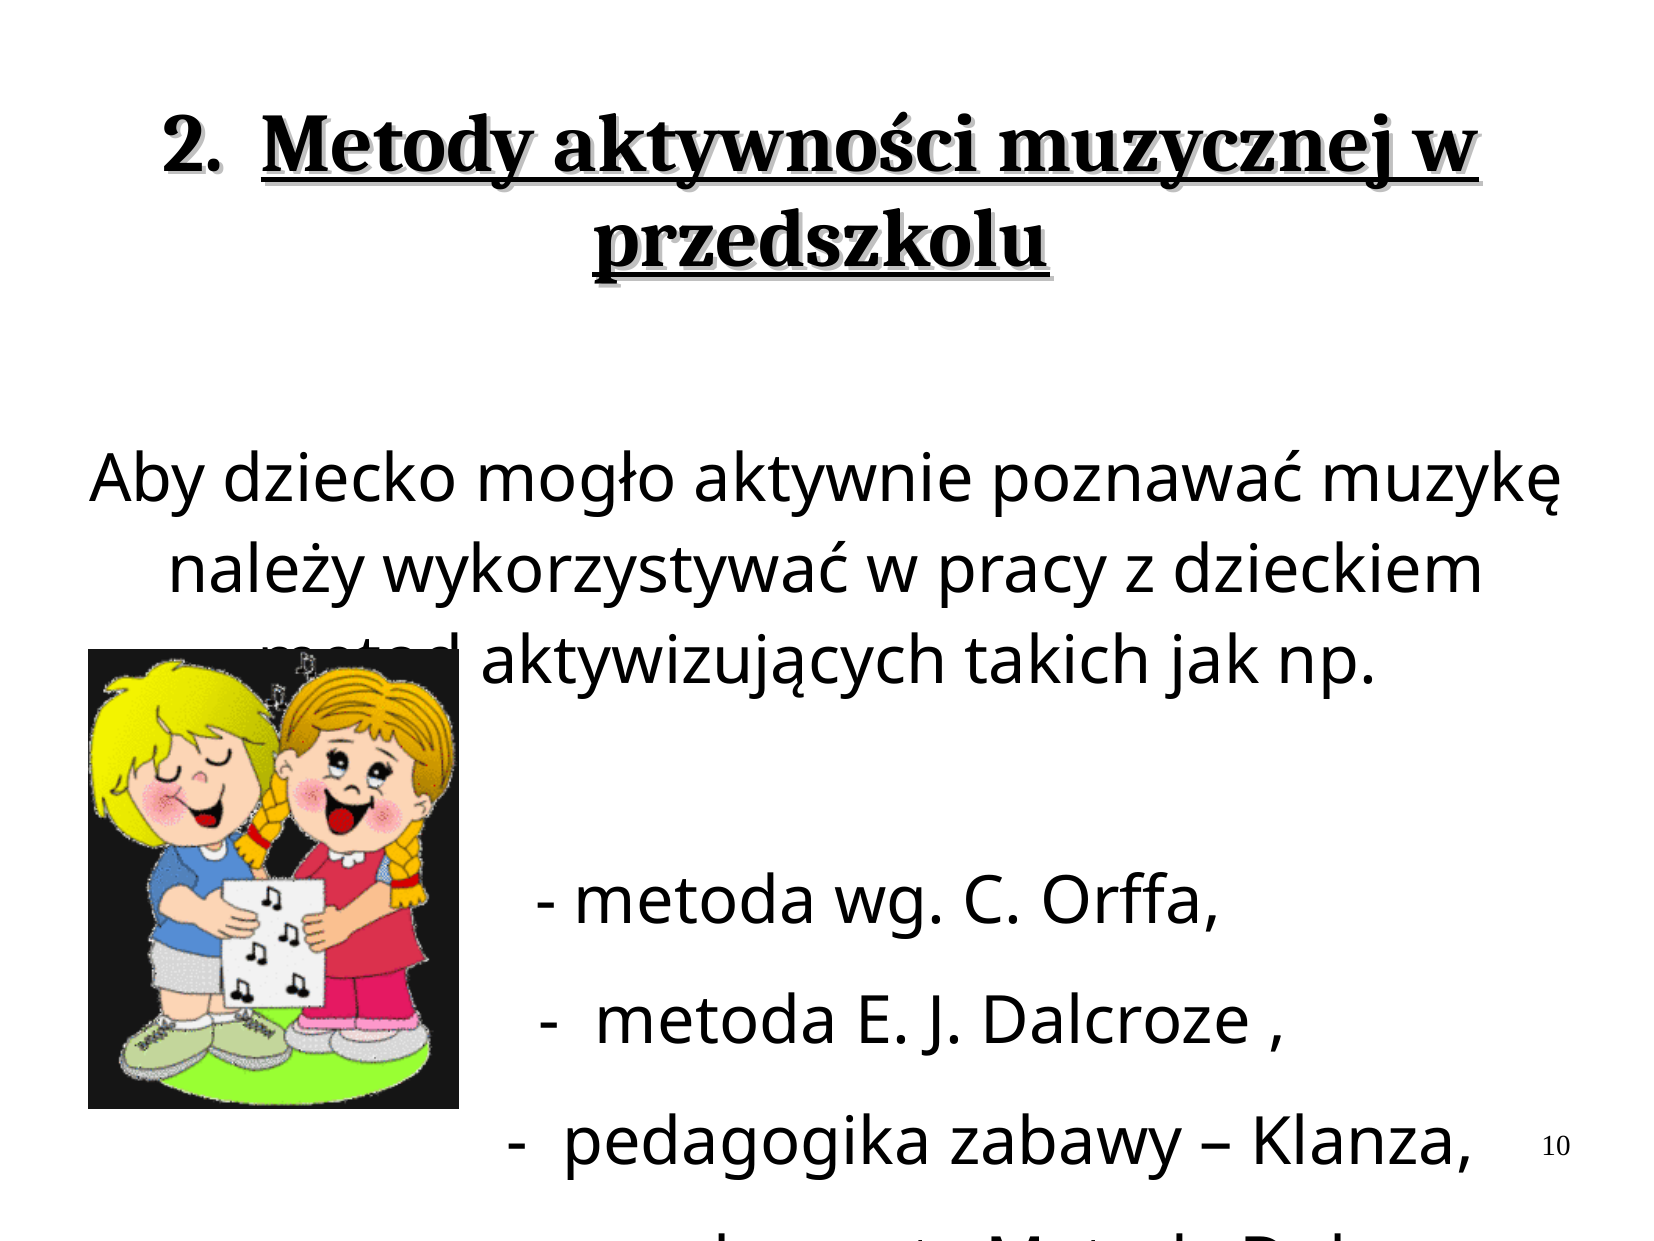

# 2. Metody aktywności muzycznej w przedszkolu
Aby dziecko mogło aktywnie poznawać muzykę należy wykorzystywać w pracy z dzieckiem metod aktywizujących takich jak np.
 - metoda wg. C. Orffa,
 - metoda E. J. Dalcroze ,
 - pedagogika zabawy – Klanza,
 - elementy Metody Dobrego Startu.
10